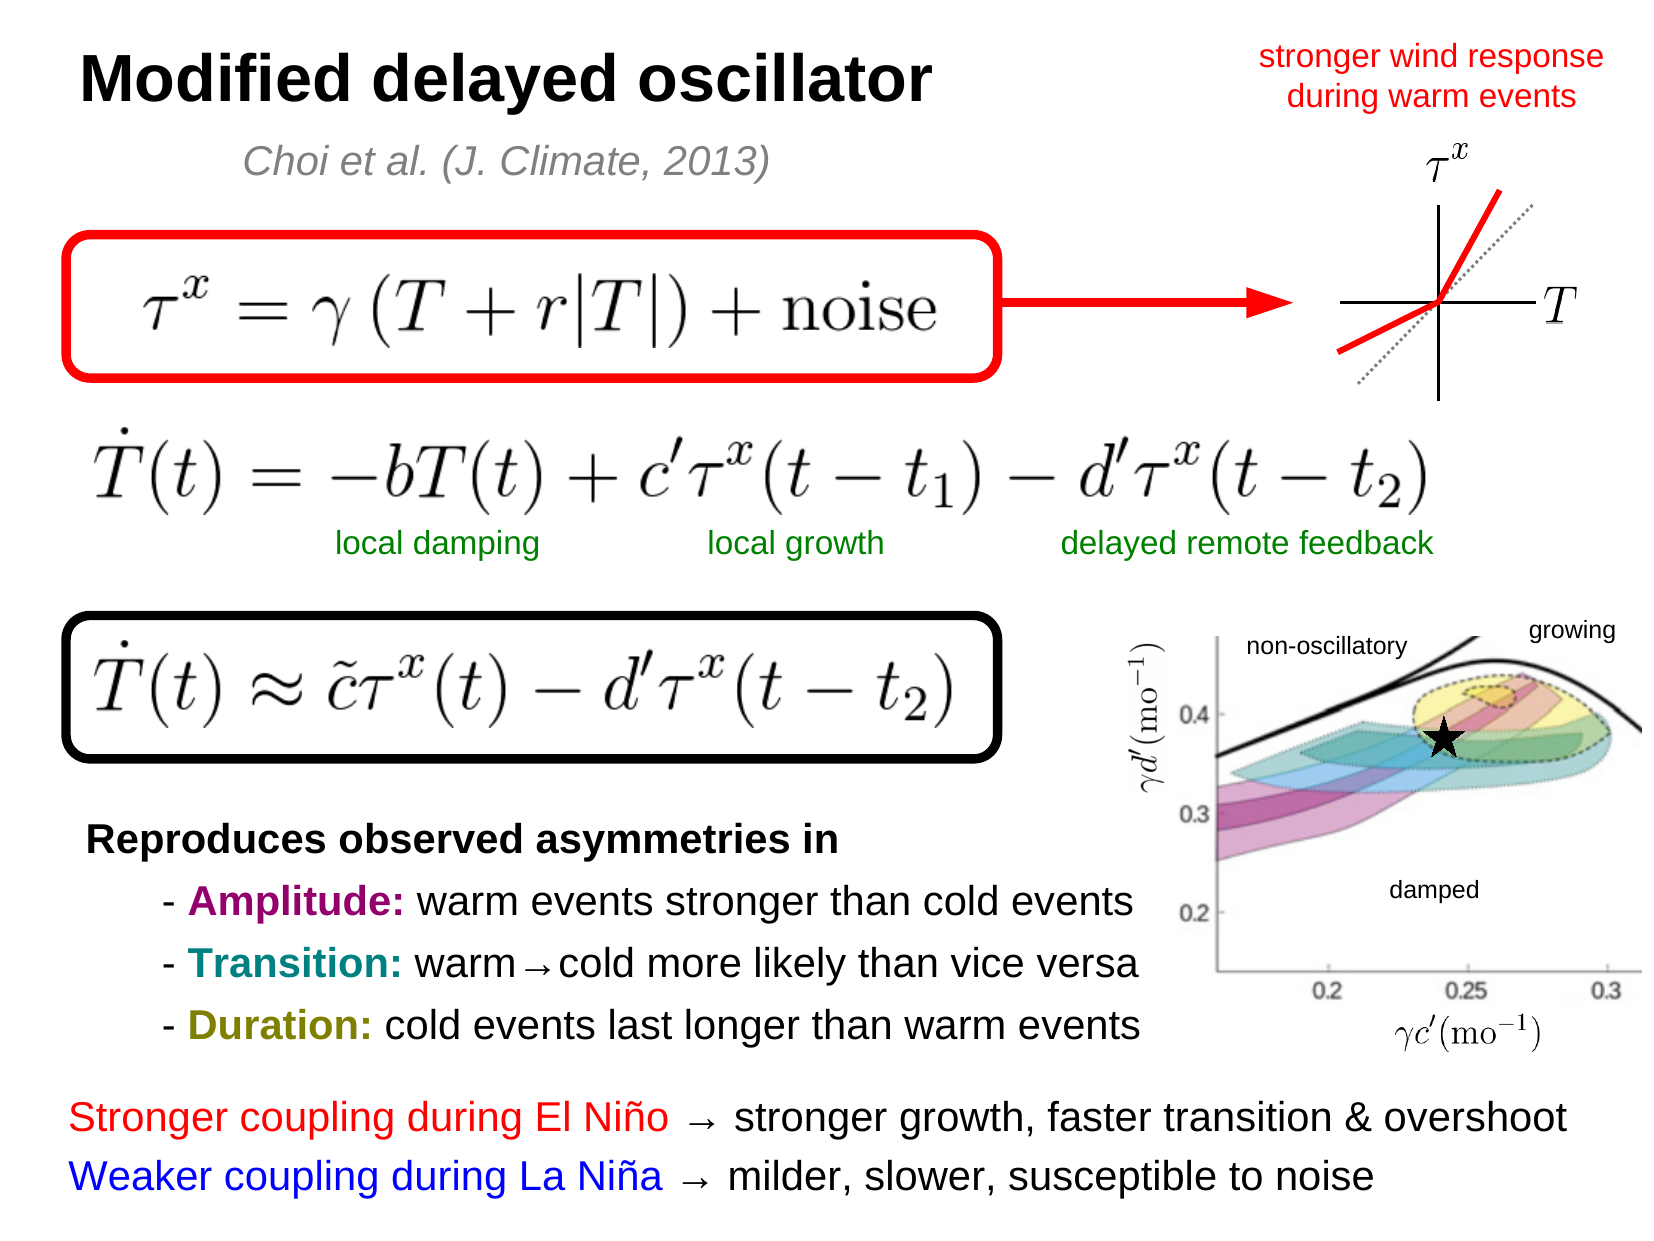

Modified delayed oscillator
stronger wind response
during warm events
Choi et al. (J. Climate, 2013)
local damping
local growth
delayed remote feedback
growing
non-oscillatory
damped
Reproduces observed asymmetries in
- Amplitude: warm events stronger than cold events
- Transition: warm→cold more likely than vice versa
- Duration: cold events last longer than warm events
Stronger coupling during El Niño → stronger growth, faster transition & overshoot
Weaker coupling during La Niña → milder, slower, susceptible to noise